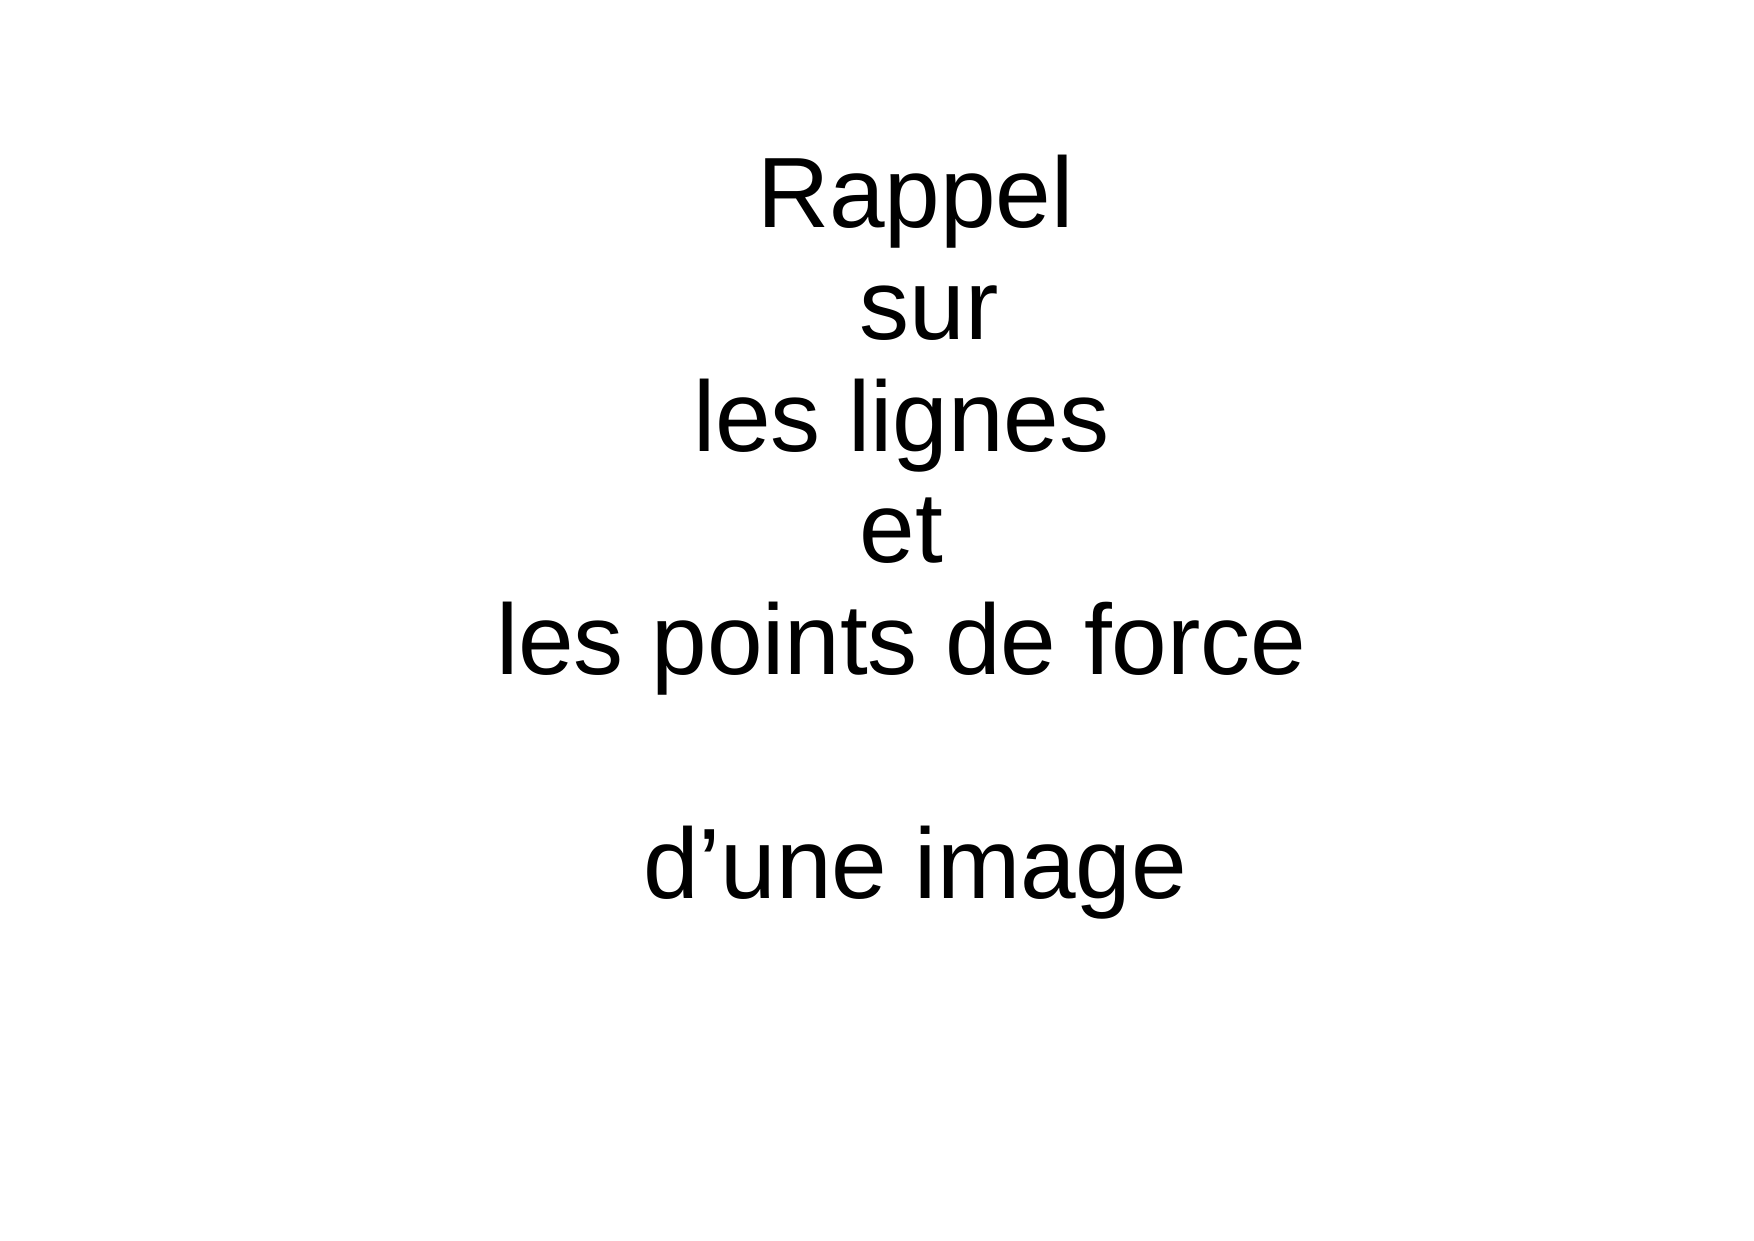

Rappel
 sur
les lignes
et
les points de force
d’une image